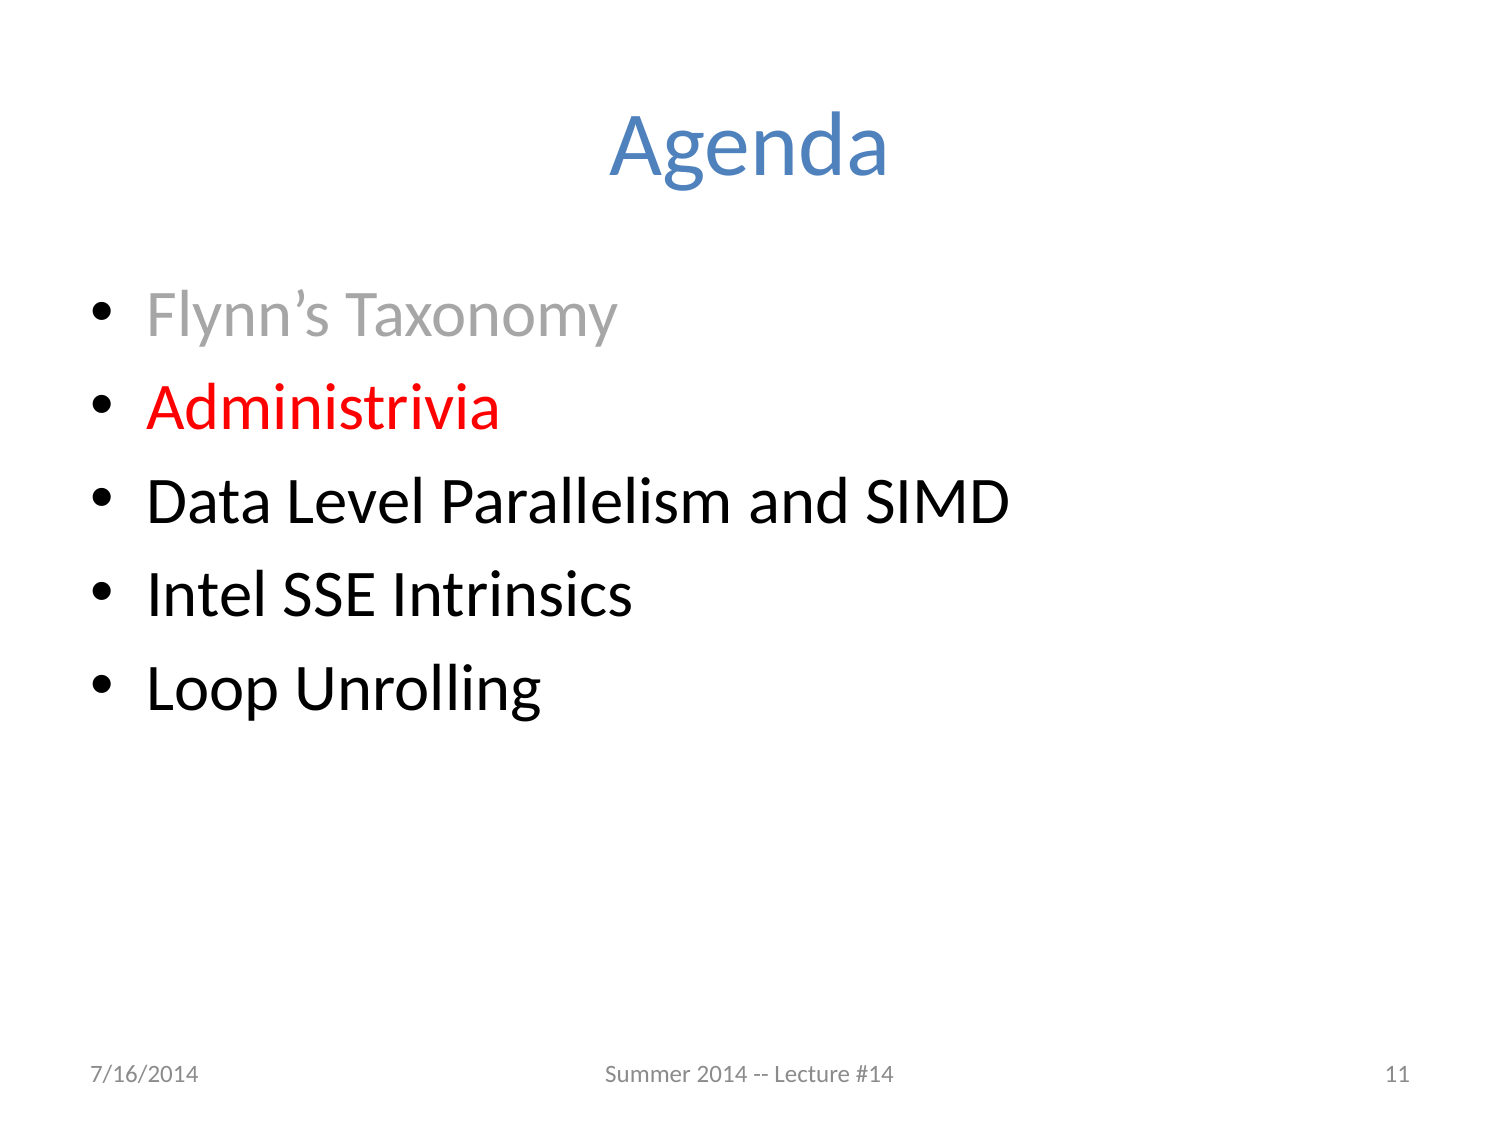

# Agenda
Flynn’s Taxonomy
Administrivia
Data Level Parallelism and SIMD
Intel SSE Intrinsics
Loop Unrolling
7/16/2014
Summer 2014 -- Lecture #14